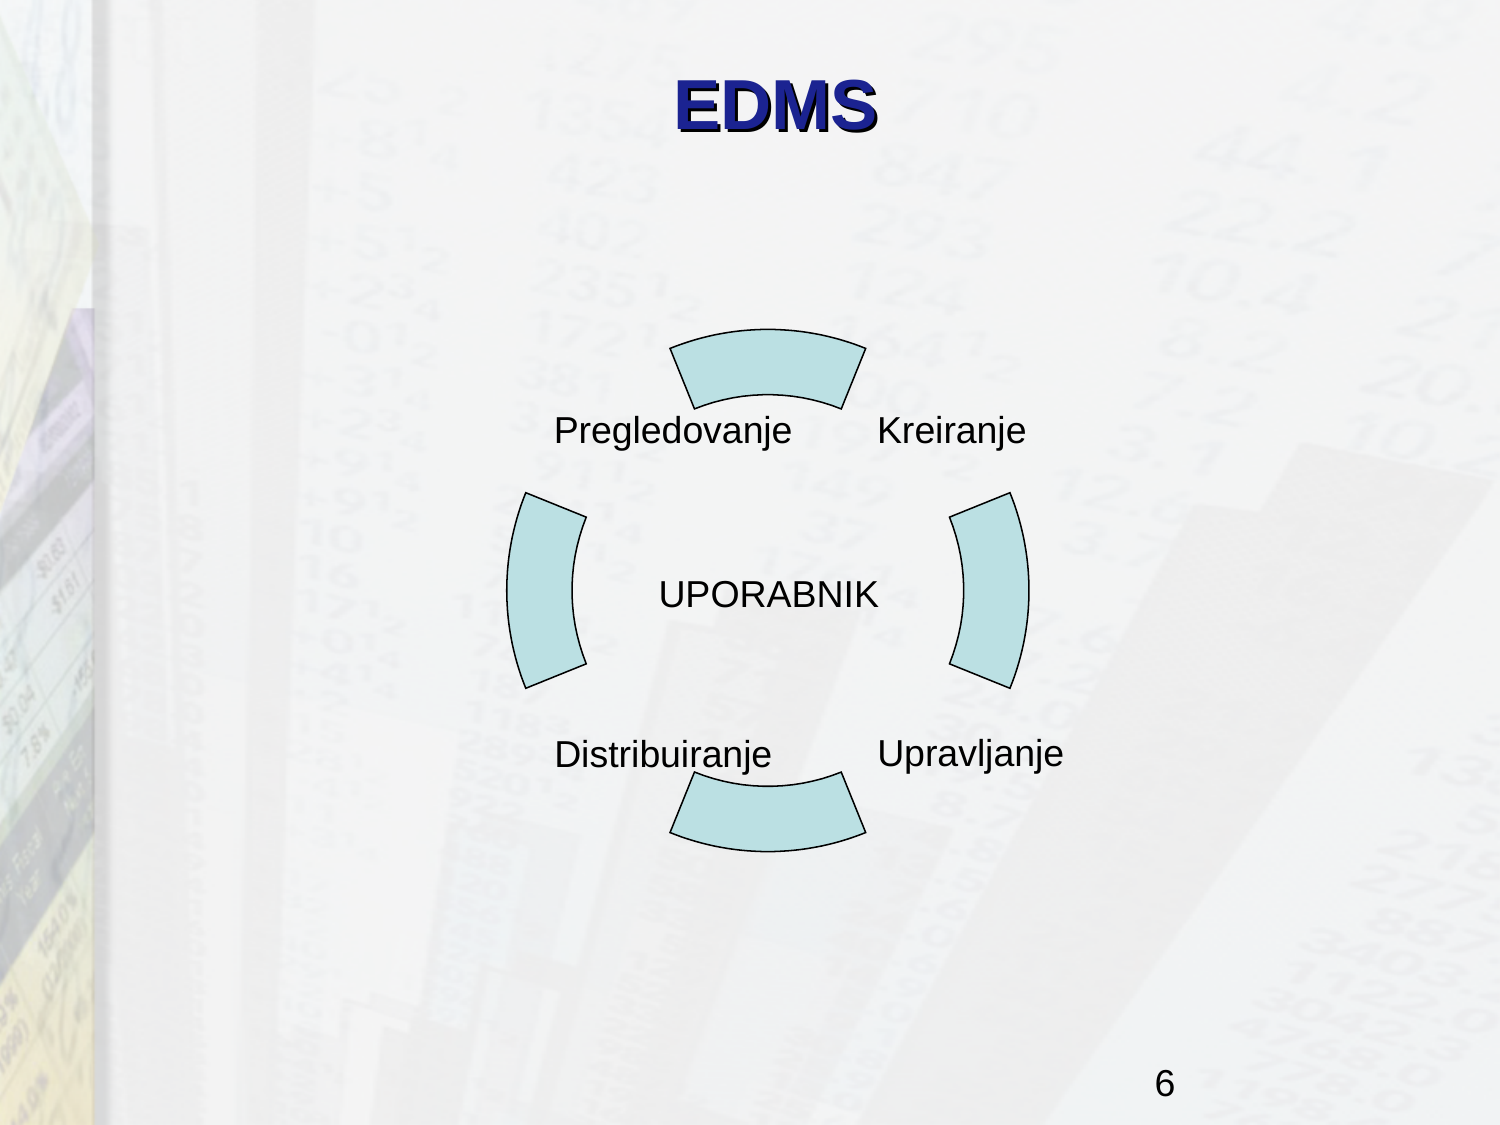

# EDMS
Kreiranje
Pregledovanje
Upravljanje
Distribuiranje
UPORABNIK
6